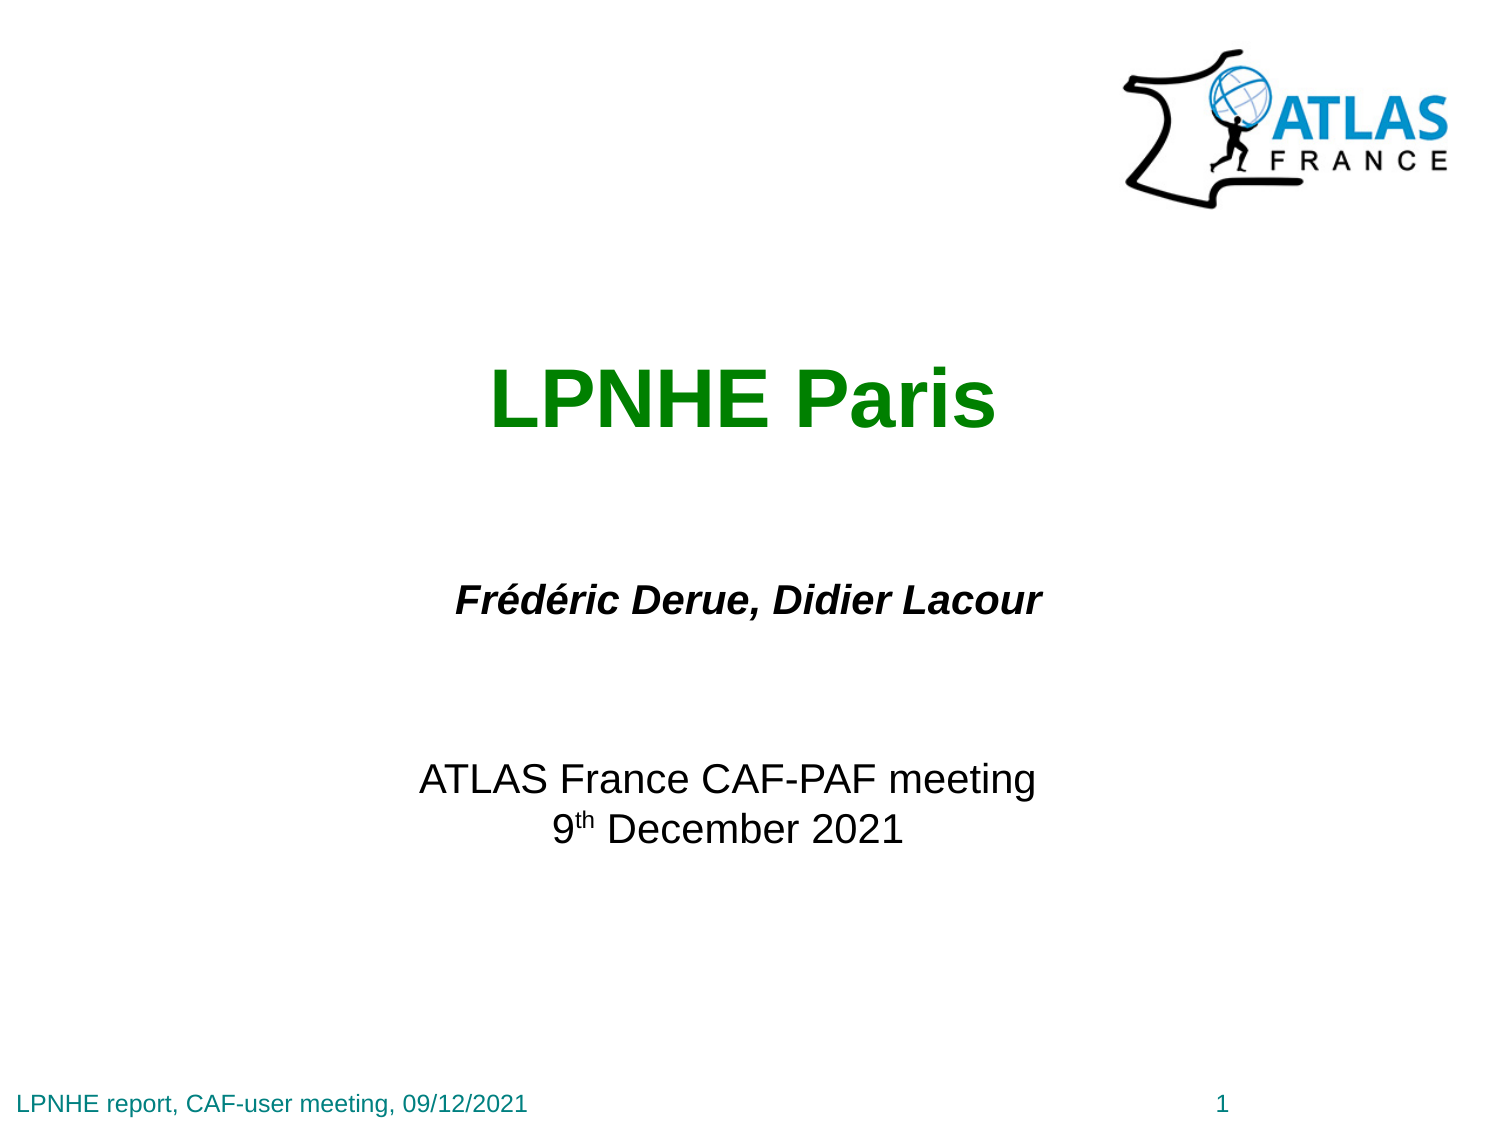

LPNHE Paris
Frédéric Derue, Didier Lacour
ATLAS France CAF-PAF meeting
9th December 2021